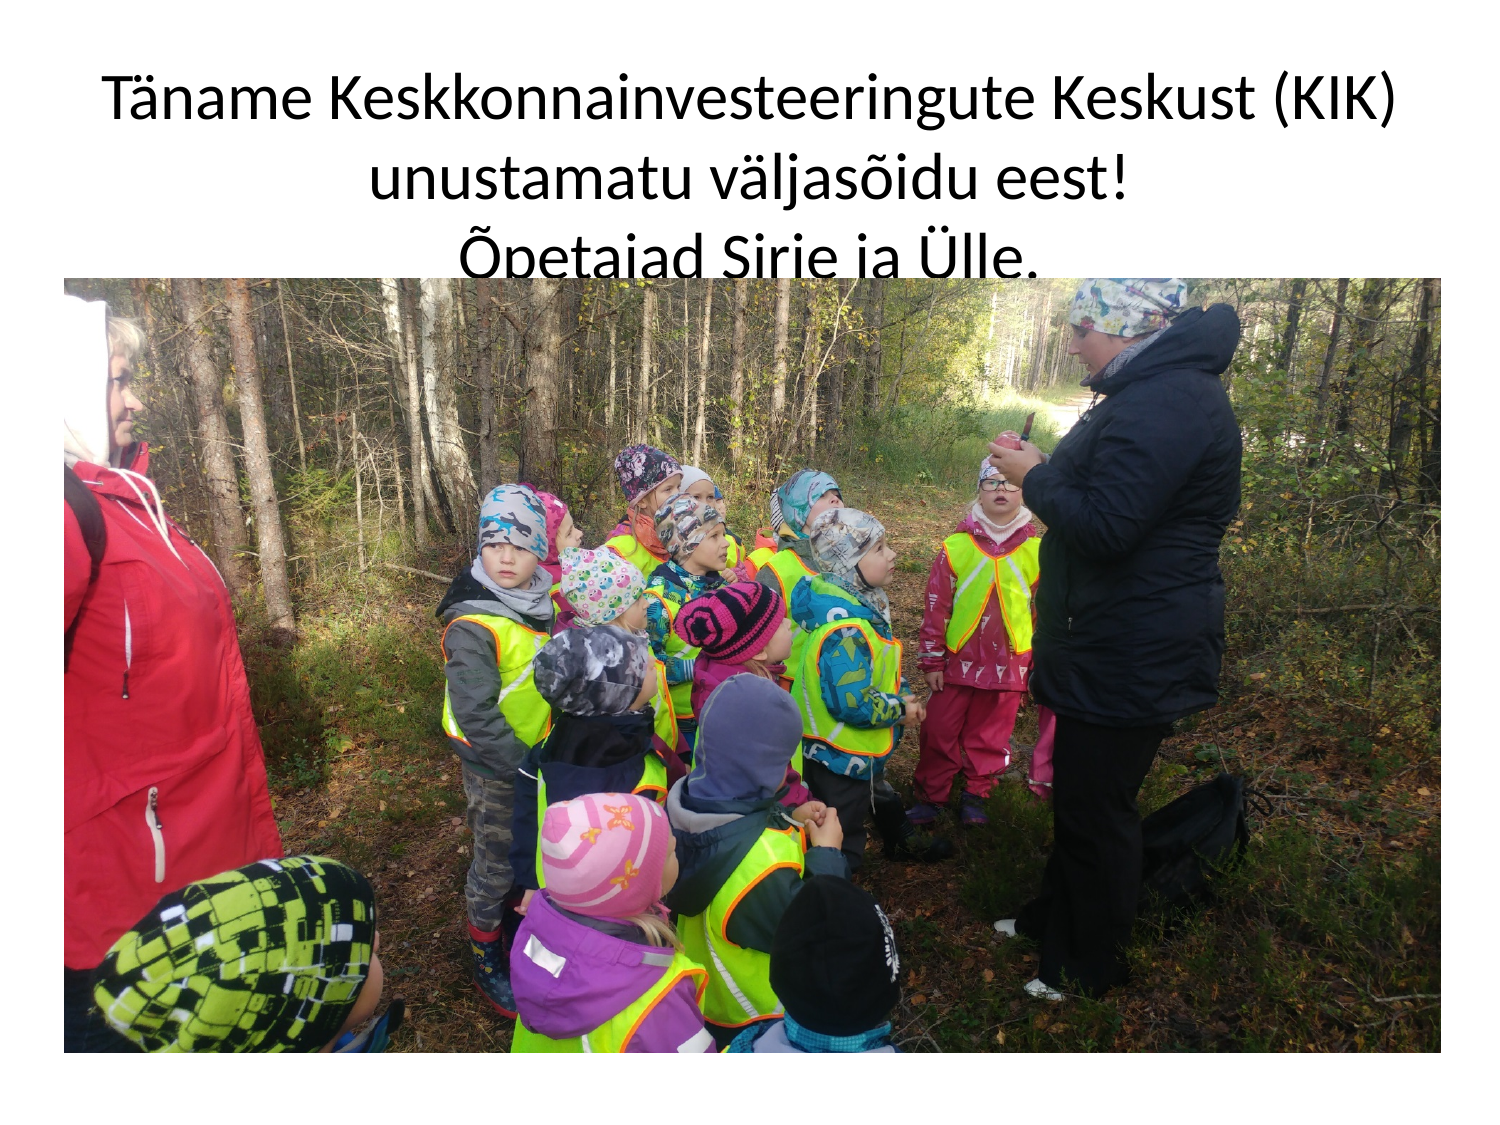

# Täname Keskkonnainvesteeringute Keskust (KIK) unustamatu väljasõidu eest! Õpetajad Sirje ja Ülle.